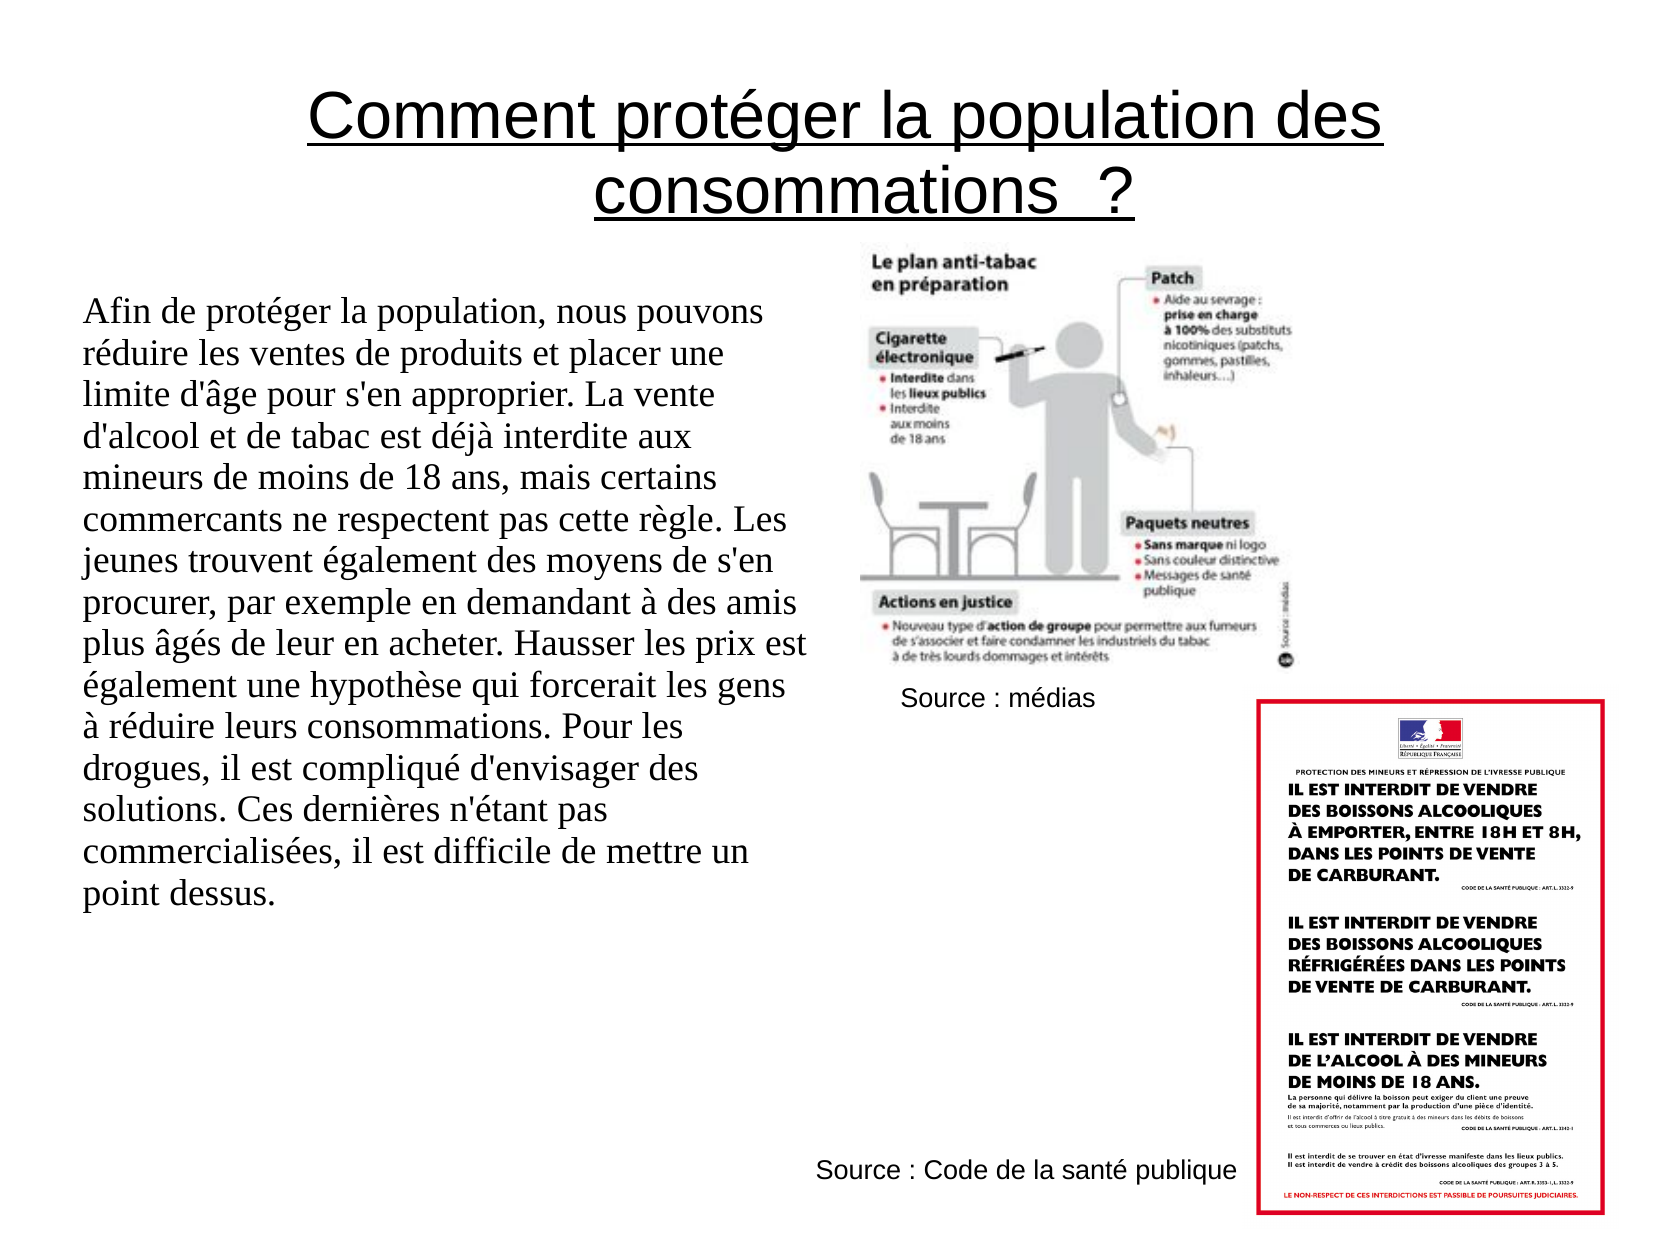

# Comment protéger la population des consommations  ?
Afin de protéger la population, nous pouvons réduire les ventes de produits et placer une limite d'âge pour s'en approprier. La vente d'alcool et de tabac est déjà interdite aux mineurs de moins de 18 ans, mais certains commercants ne respectent pas cette règle. Les jeunes trouvent également des moyens de s'en procurer, par exemple en demandant à des amis plus âgés de leur en acheter. Hausser les prix est également une hypothèse qui forcerait les gens à réduire leurs consommations. Pour les drogues, il est compliqué d'envisager des solutions. Ces dernières n'étant pas commercialisées, il est difficile de mettre un point dessus.
Source : médias
Source : Code de la santé publique